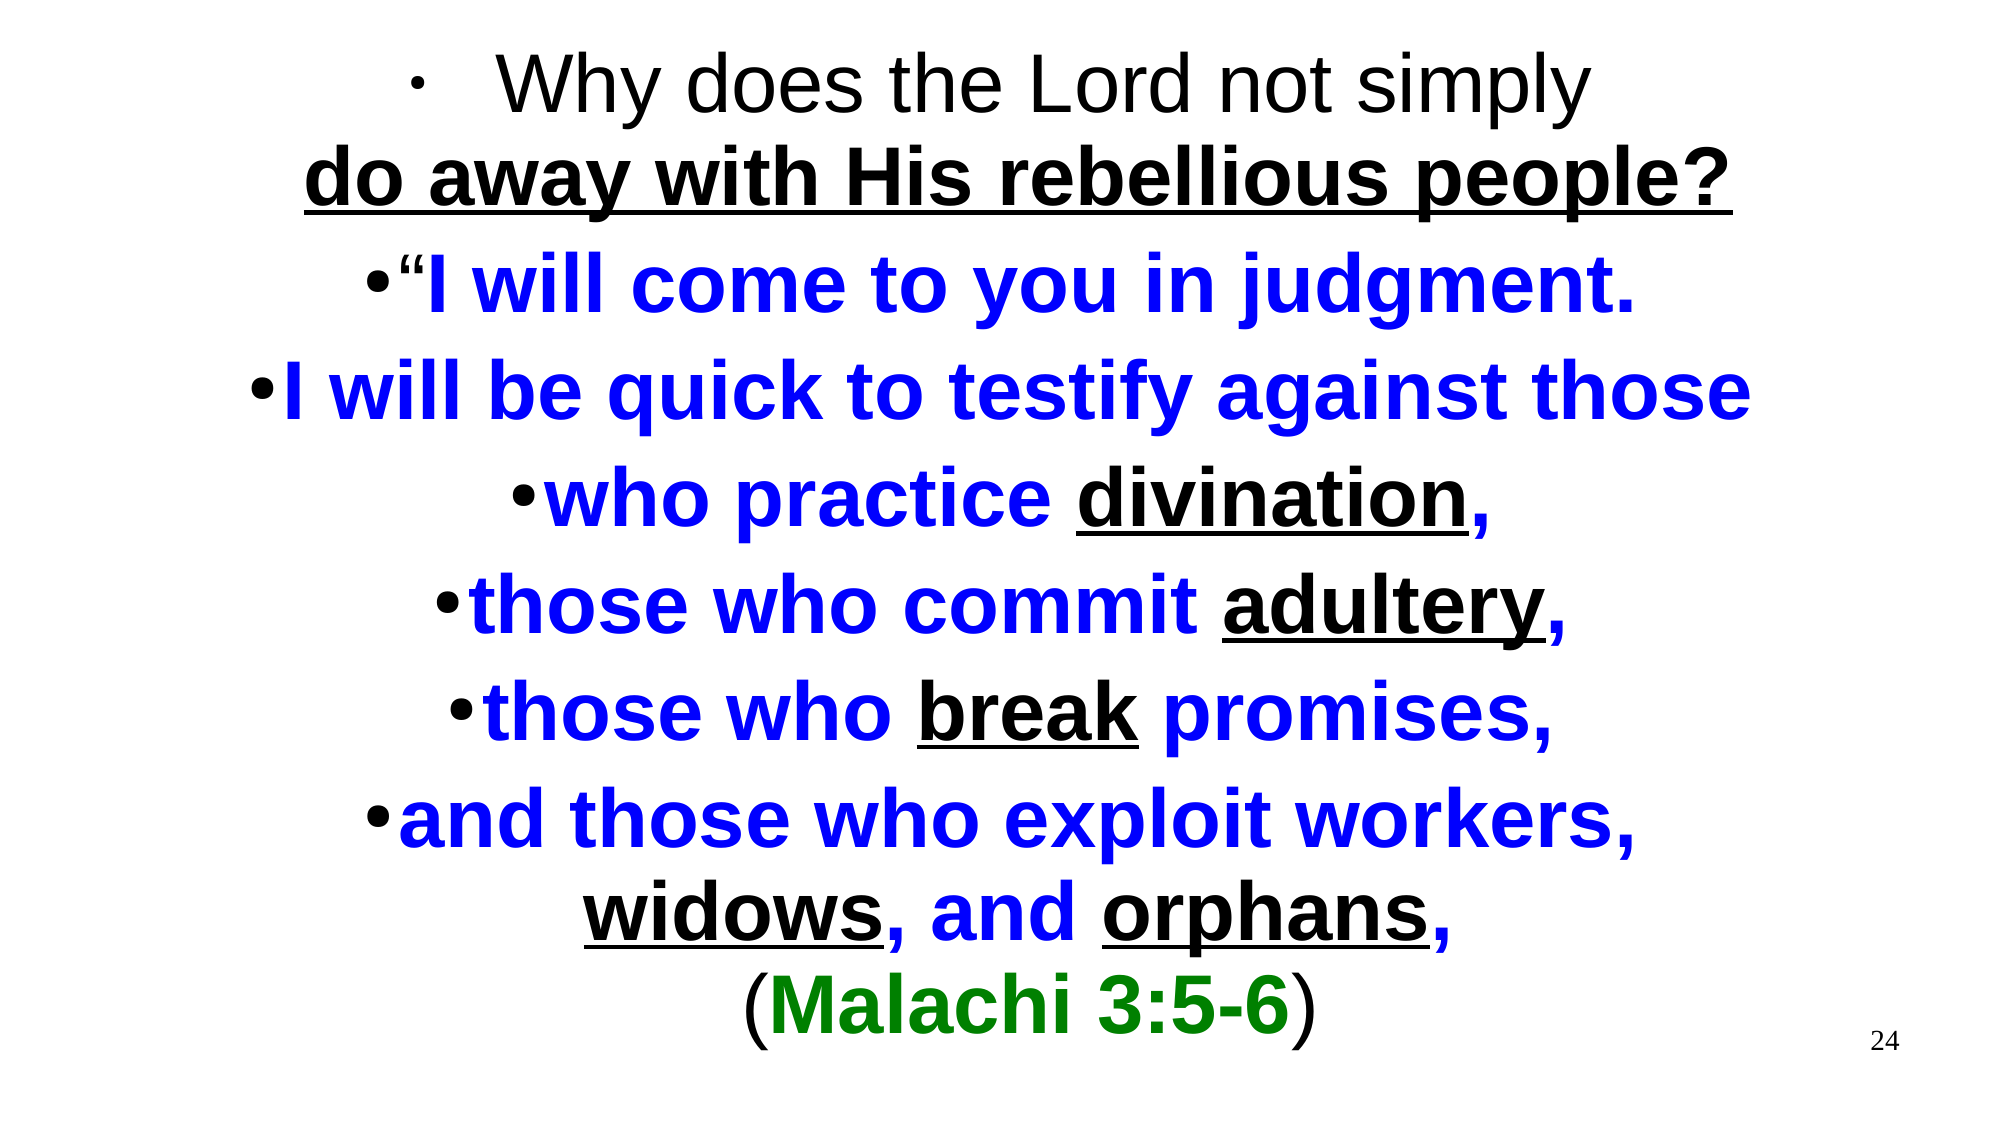

# Why does the Lord not simply do away with His rebellious people?
“I will come to you in judgment.
I will be quick to testify against those
who practice divination,
those who commit adultery,
those who break promises,
and those who exploit workers,
widows, and orphans,
(Malachi 3:5-6)
24